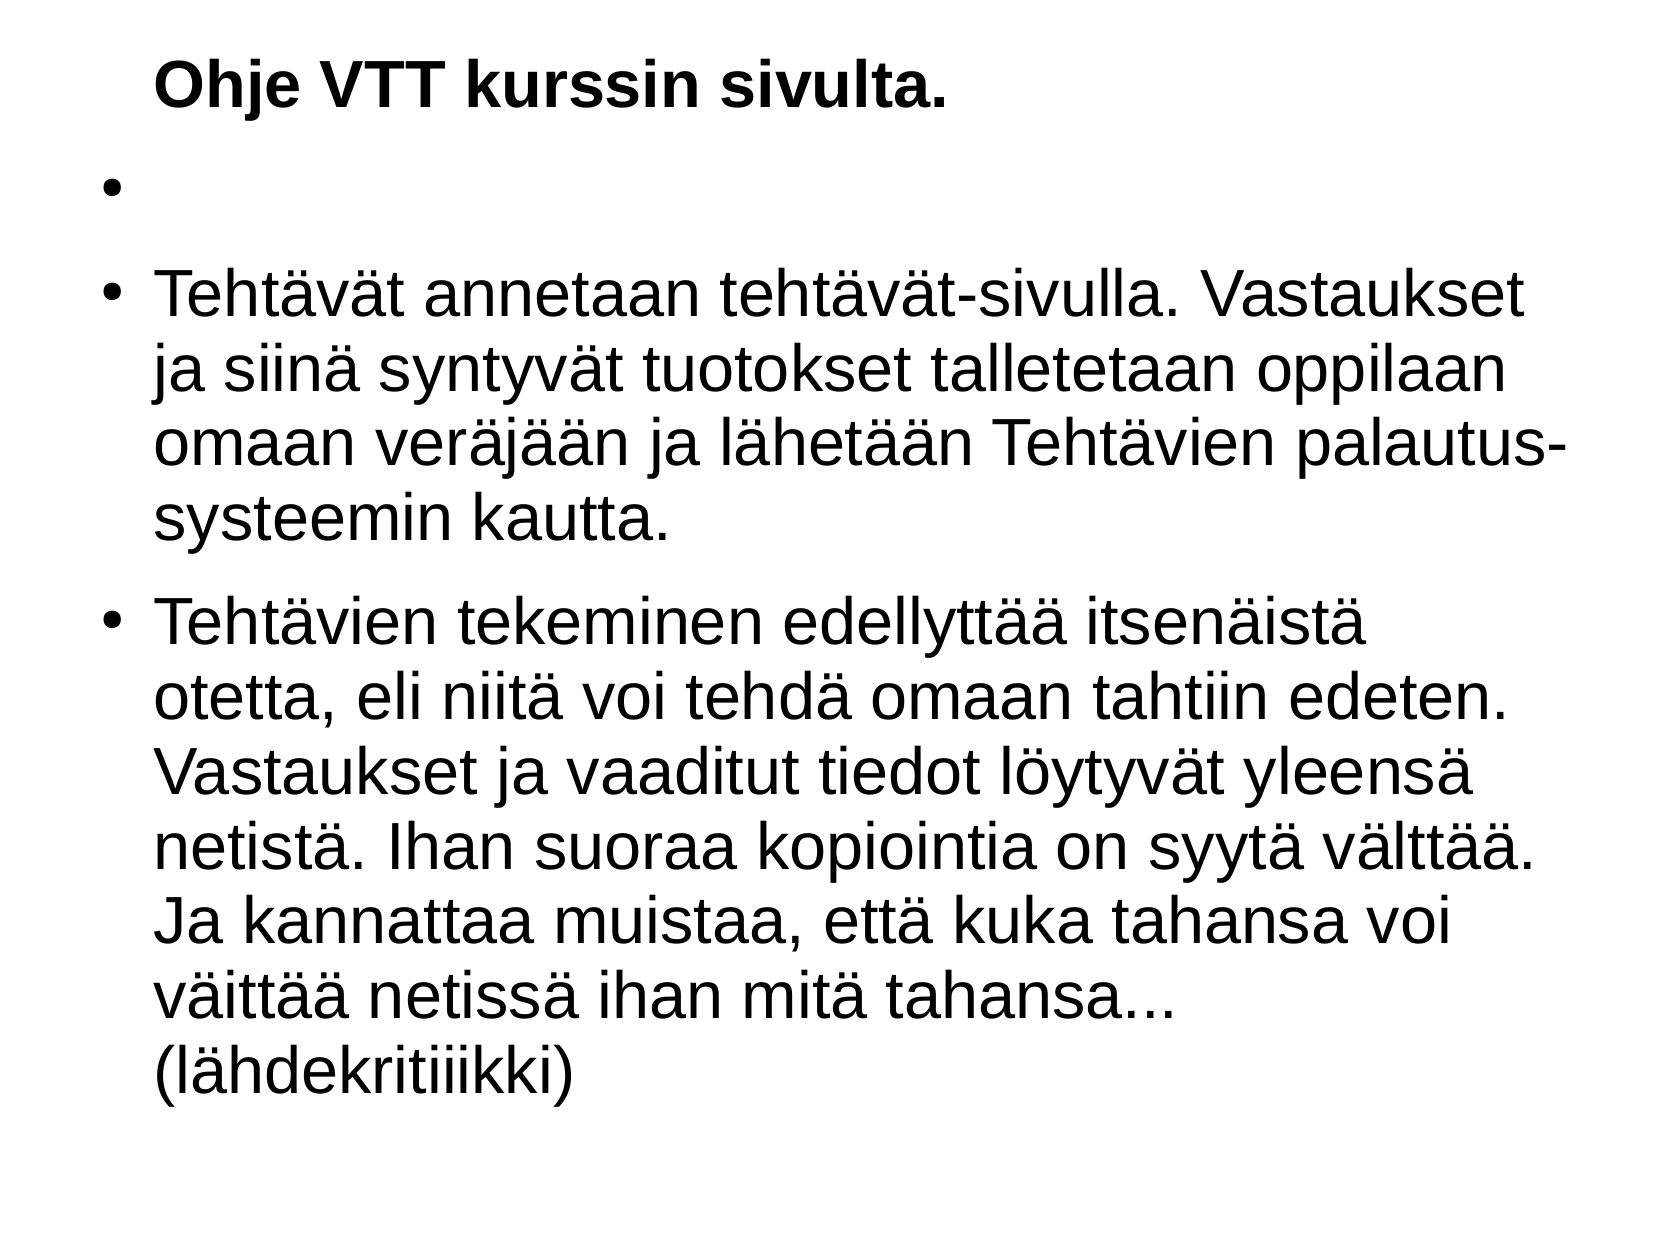

# Ohje VTT kurssin sivulta.
Tehtävät annetaan tehtävät-sivulla. Vastaukset ja siinä syntyvät tuotokset talletetaan oppilaan omaan veräjään ja lähetään Tehtävien palautus-systeemin kautta.
Tehtävien tekeminen edellyttää itsenäistä otetta, eli niitä voi tehdä omaan tahtiin edeten. Vastaukset ja vaaditut tiedot löytyvät yleensä netistä. Ihan suoraa kopiointia on syytä välttää. Ja kannattaa muistaa, että kuka tahansa voi väittää netissä ihan mitä tahansa...(lähdekritiiikki)
Jokainen oppilas on vastuussa omasta veräjästään, mitään loukkaavaa tai lakia rikkovaa materiaalia sinne ei saa tehdä tai tallettaa!
HUOM! Kurssin läpäisemiseksi pitää lähes kaikkien tehtävien olla hyväksytysti tehtyjä (= riittävän laadukkaat vastaukset!).
Eli millään "rääpäisyillä" ei saa arvosanaa!